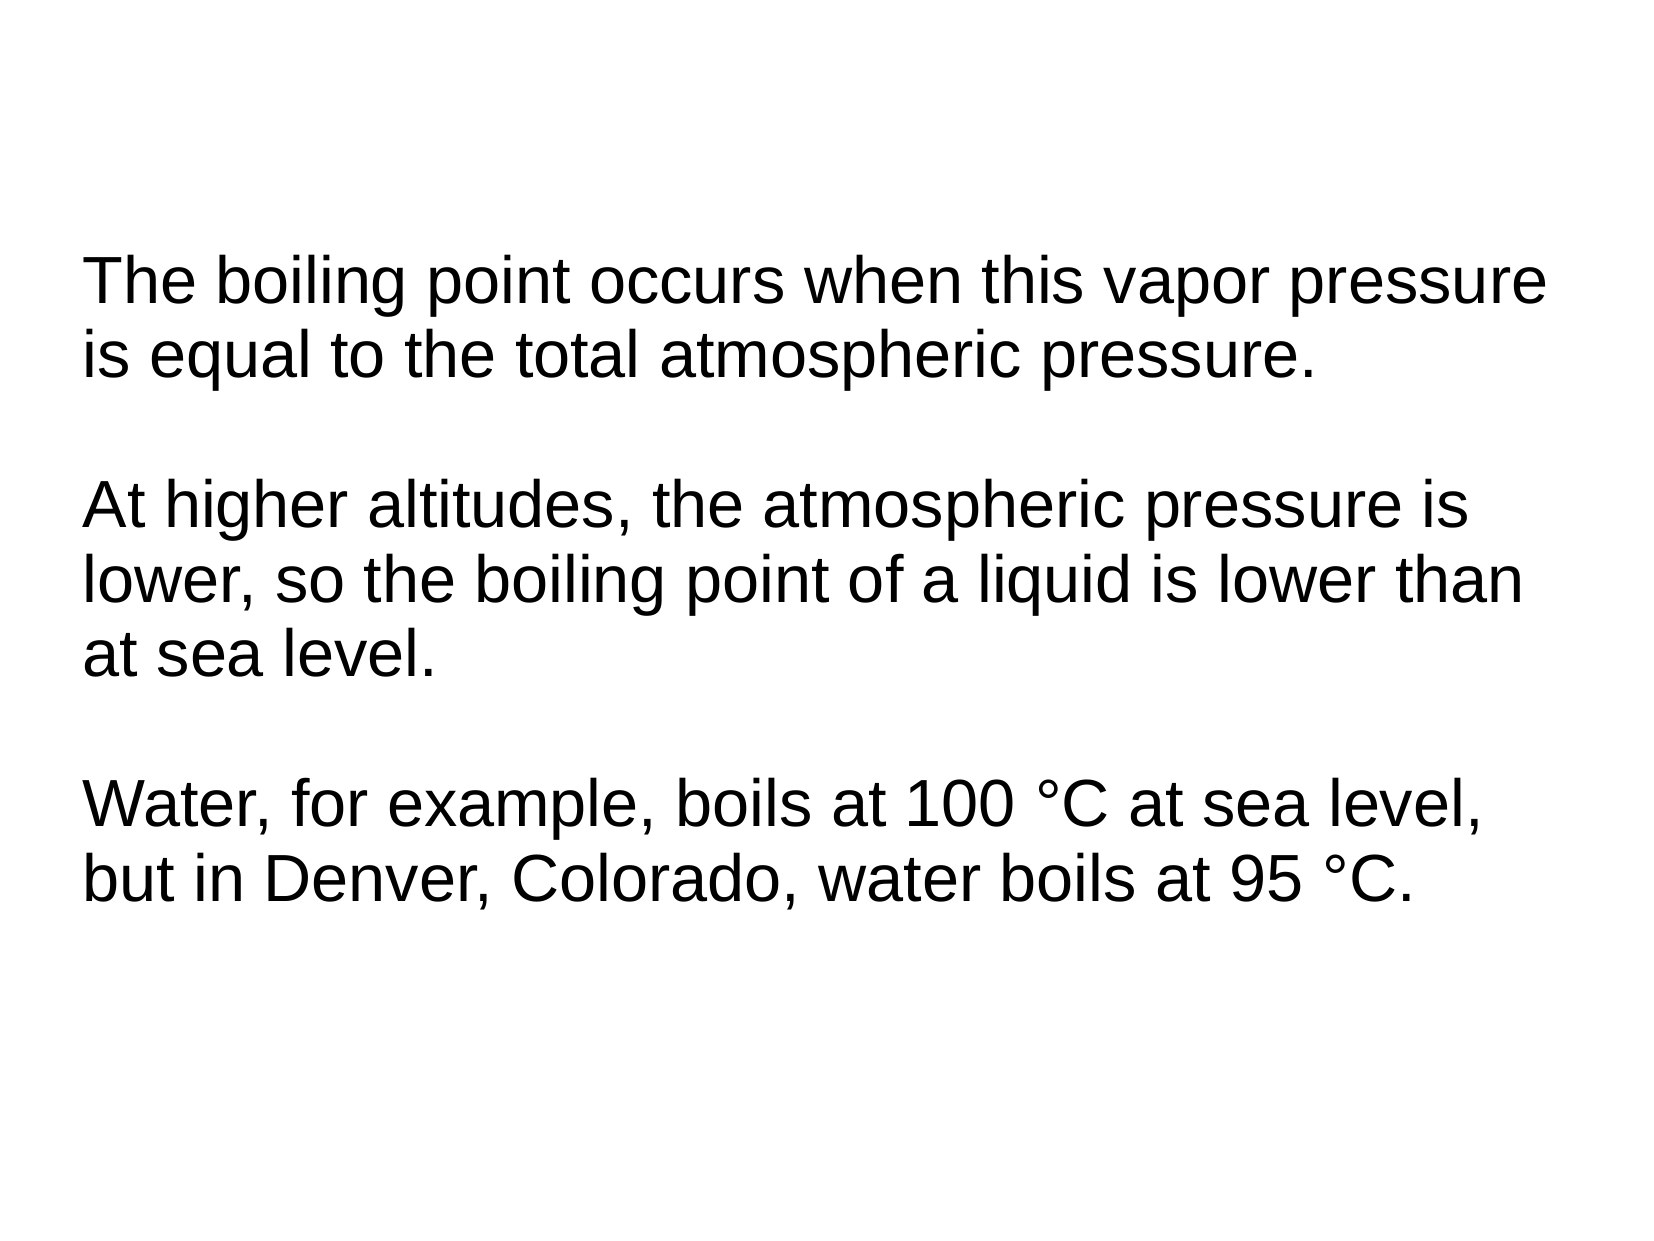

# The boiling point occurs when this vapor pressure is equal to the total atmospheric pressure.
At higher altitudes, the atmospheric pressure is lower, so the boiling point of a liquid is lower than at sea level.
Water, for example, boils at 100 °C at sea level, but in Denver, Colorado, water boils at 95 °C.